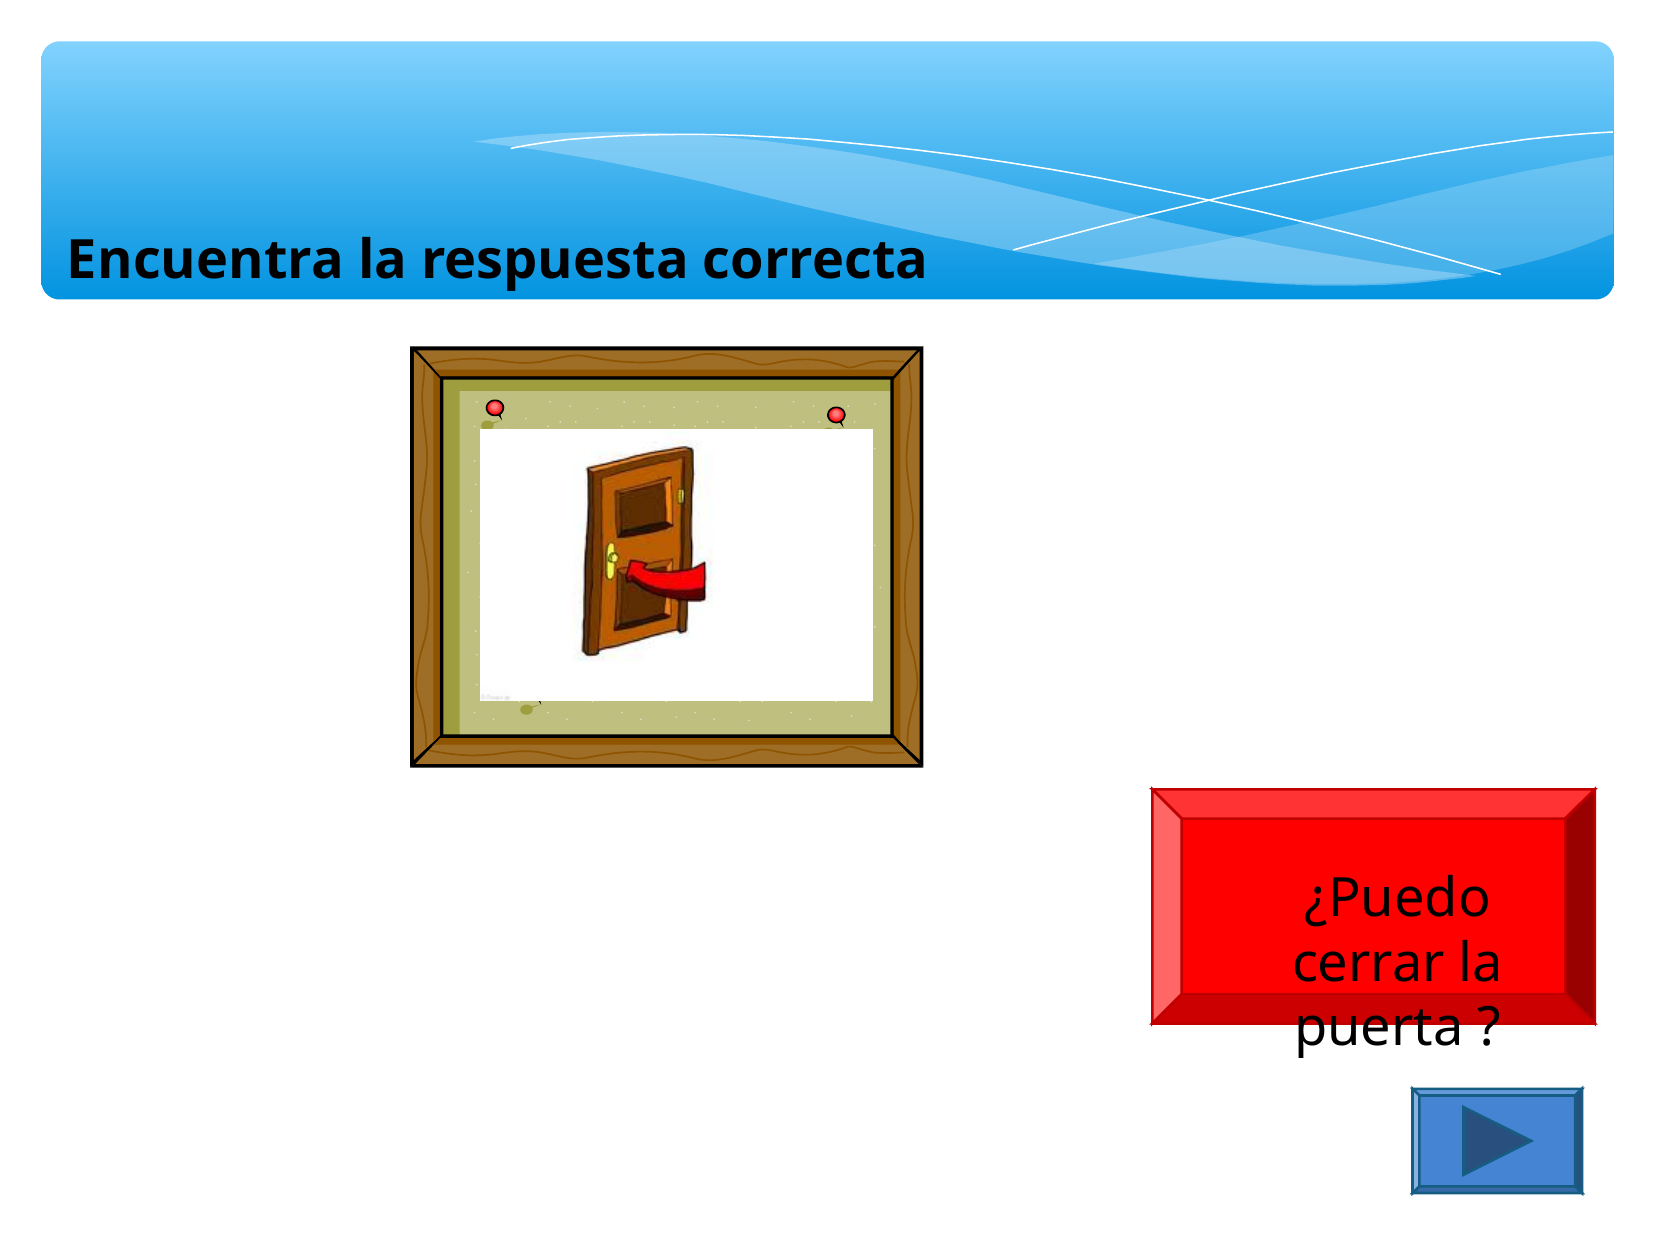

Encuentra la respuesta correcta
¿Puedo cerrar la puerta ?